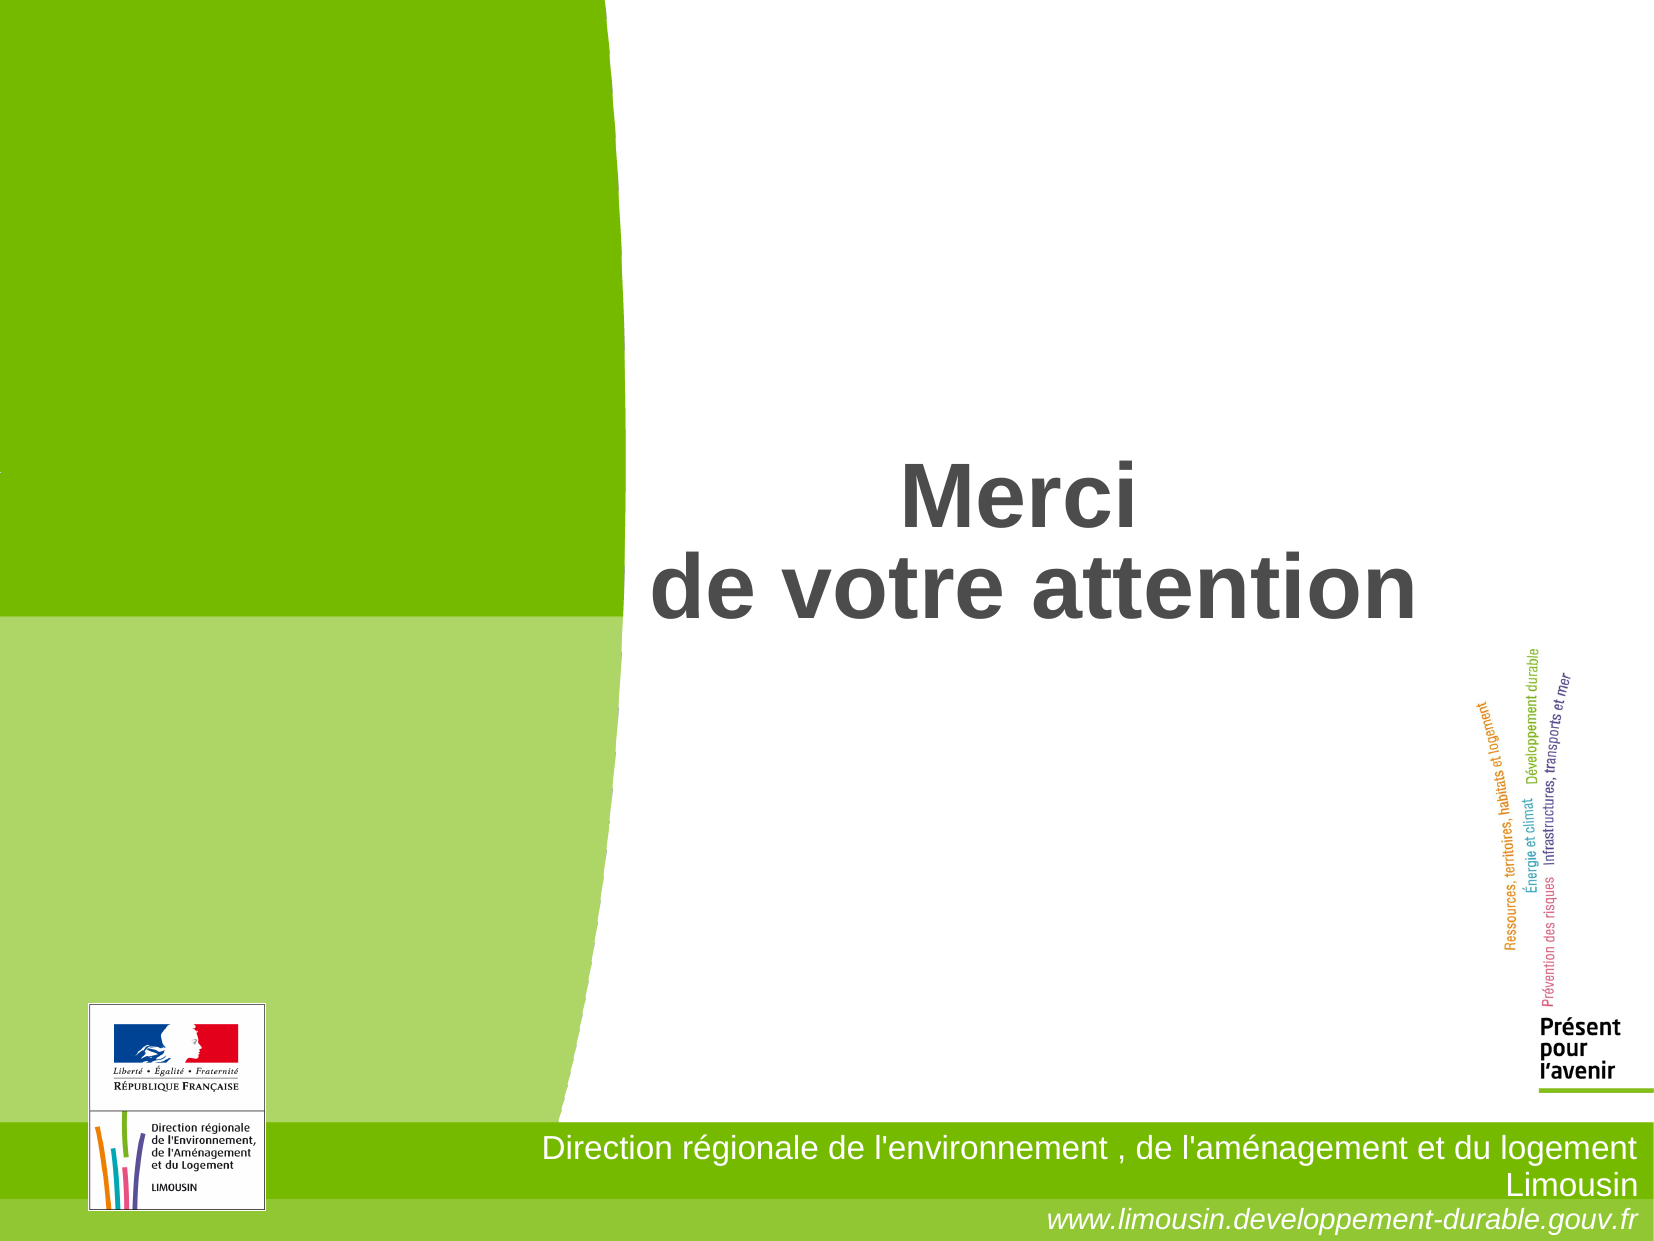

#
 Merci
de votre attention
 Direction régionale de l'environnement , de l'aménagement et du logement
Limousin
www.limousin.developpement-durable.gouv.fr